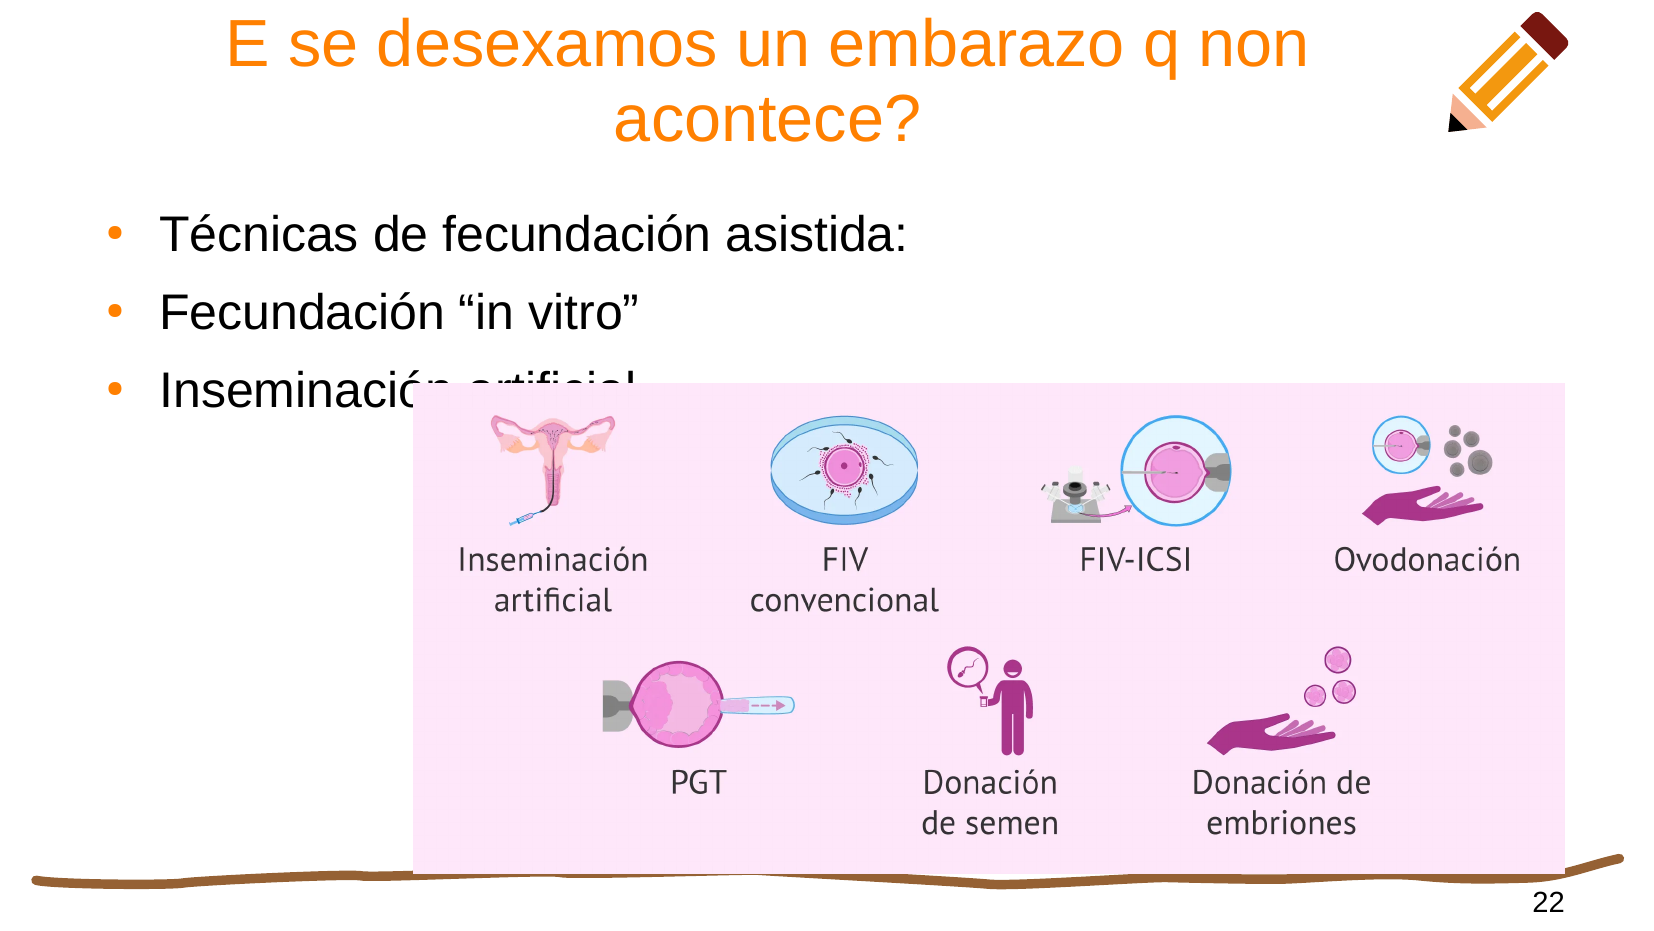

# E se desexamos un embarazo q non acontece?
Técnicas de fecundación asistida:
Fecundación “in vitro”
Inseminación artificial
22